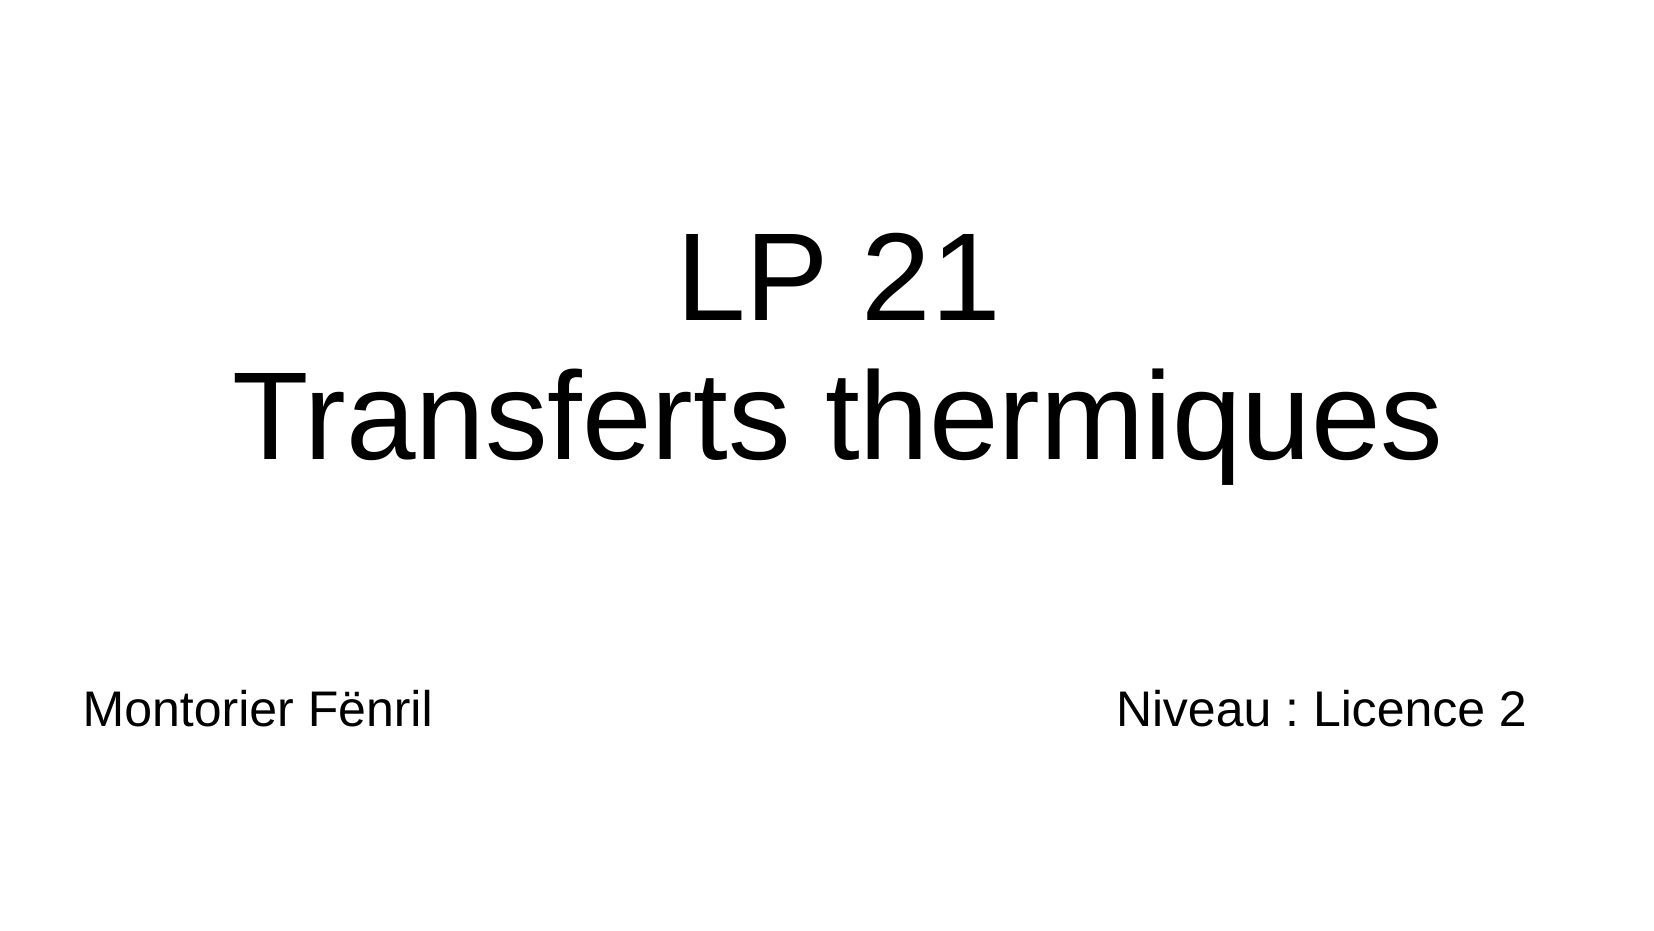

# LP 21 Transferts thermiques
Montorier Fënril										Niveau : Licence 2